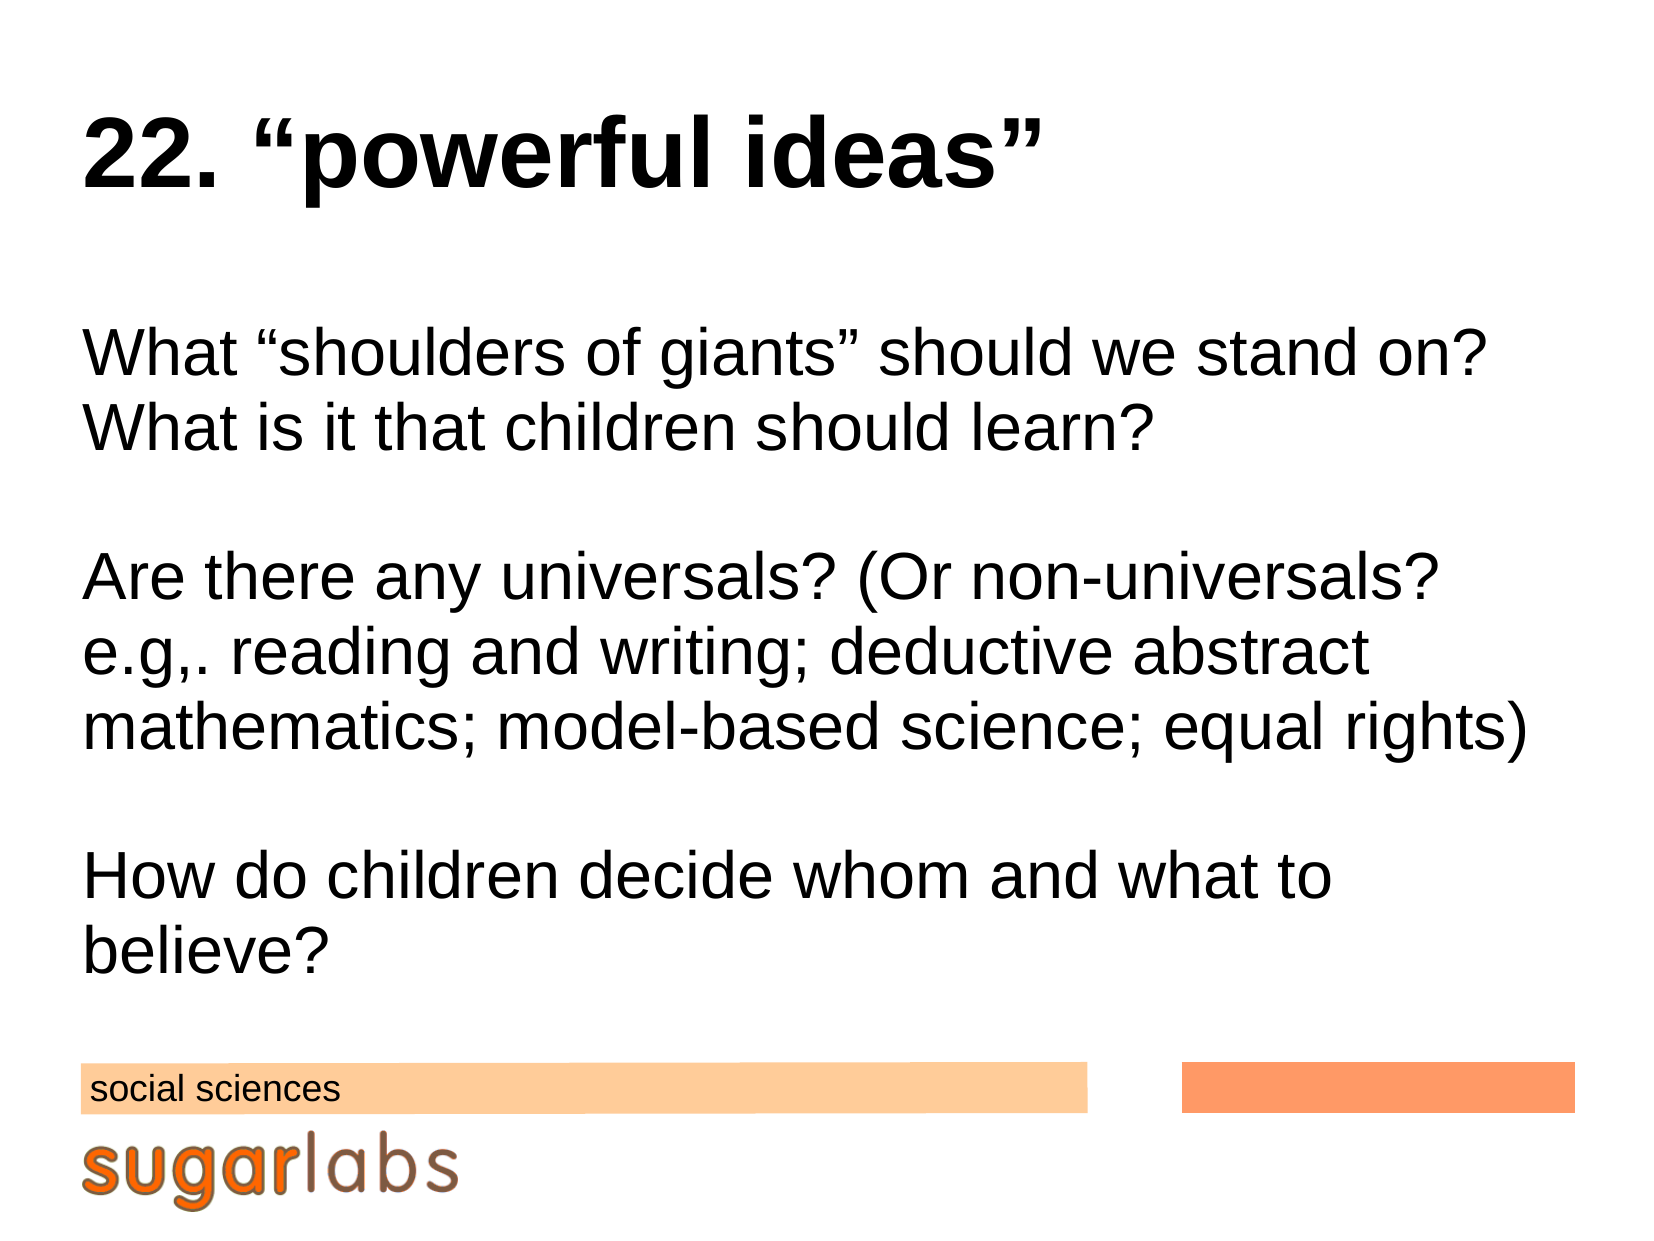

# 22. “powerful ideas”
What “shoulders of giants” should we stand on?
What is it that children should learn?
Are there any universals? (Or non-universals? e.g,. reading and writing; deductive abstract mathematics; model-based science; equal rights)
How do children decide whom and what to believe?
social sciences